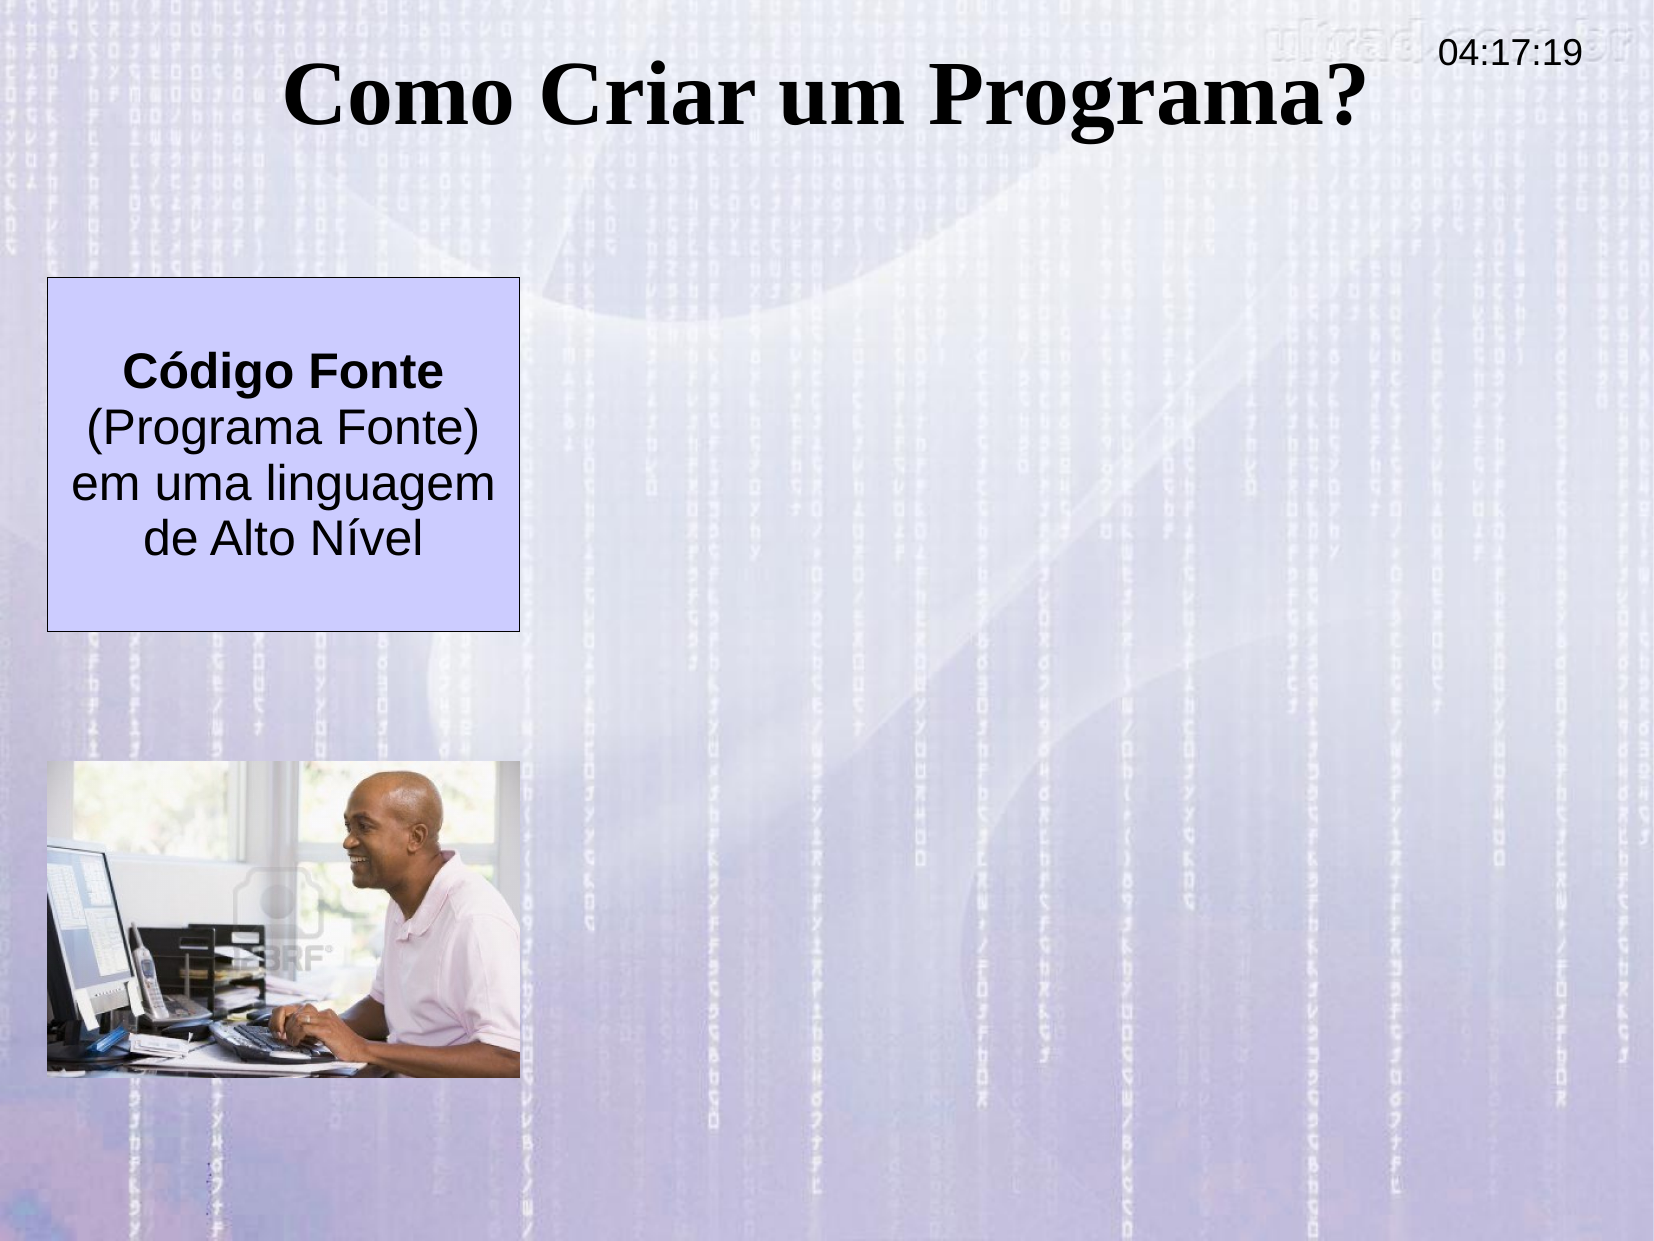

03:10:27
Como Criar um Programa?
Código Fonte
(Programa Fonte)
em uma linguagem
de Alto Nível